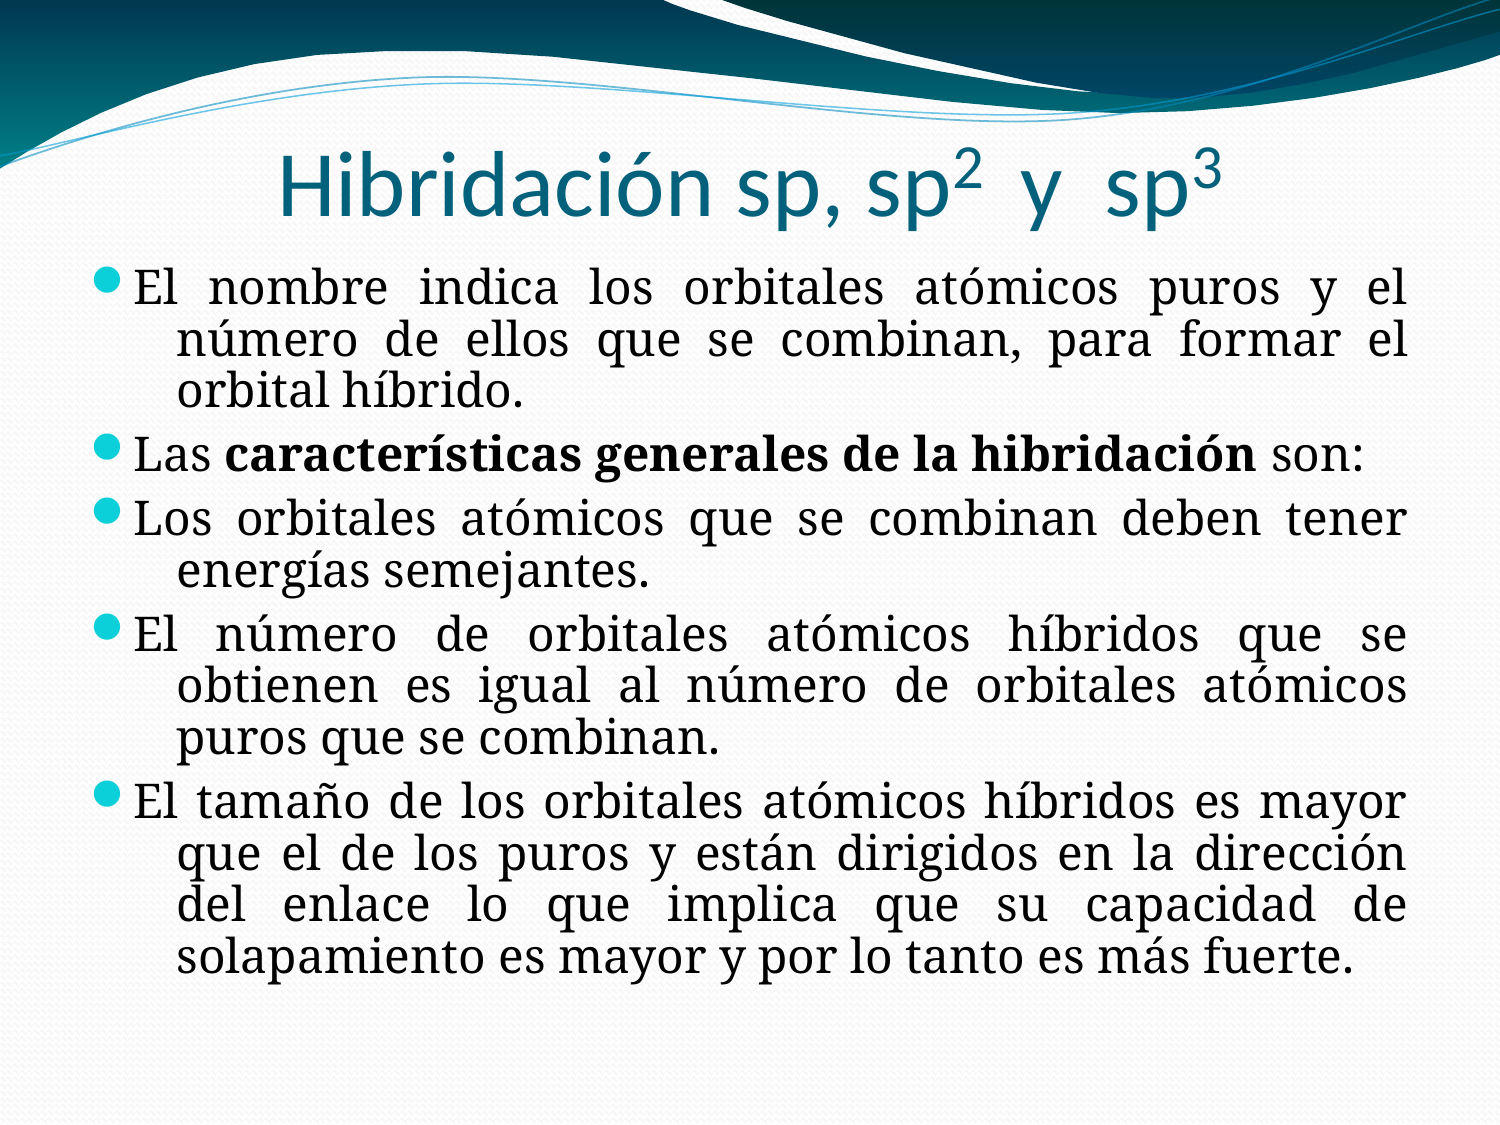

# Hibridación sp, sp2 y sp3
El nombre indica los orbitales atómicos puros y el número de ellos que se combinan, para formar el orbital híbrido.
Las características generales de la hibridación son:
Los orbitales atómicos que se combinan deben tener energías semejantes.
El número de orbitales atómicos híbridos que se obtienen es igual al número de orbitales atómicos puros que se combinan.
El tamaño de los orbitales atómicos híbridos es mayor que el de los puros y están dirigidos en la dirección del enlace lo que implica que su capacidad de solapamiento es mayor y por lo tanto es más fuerte.